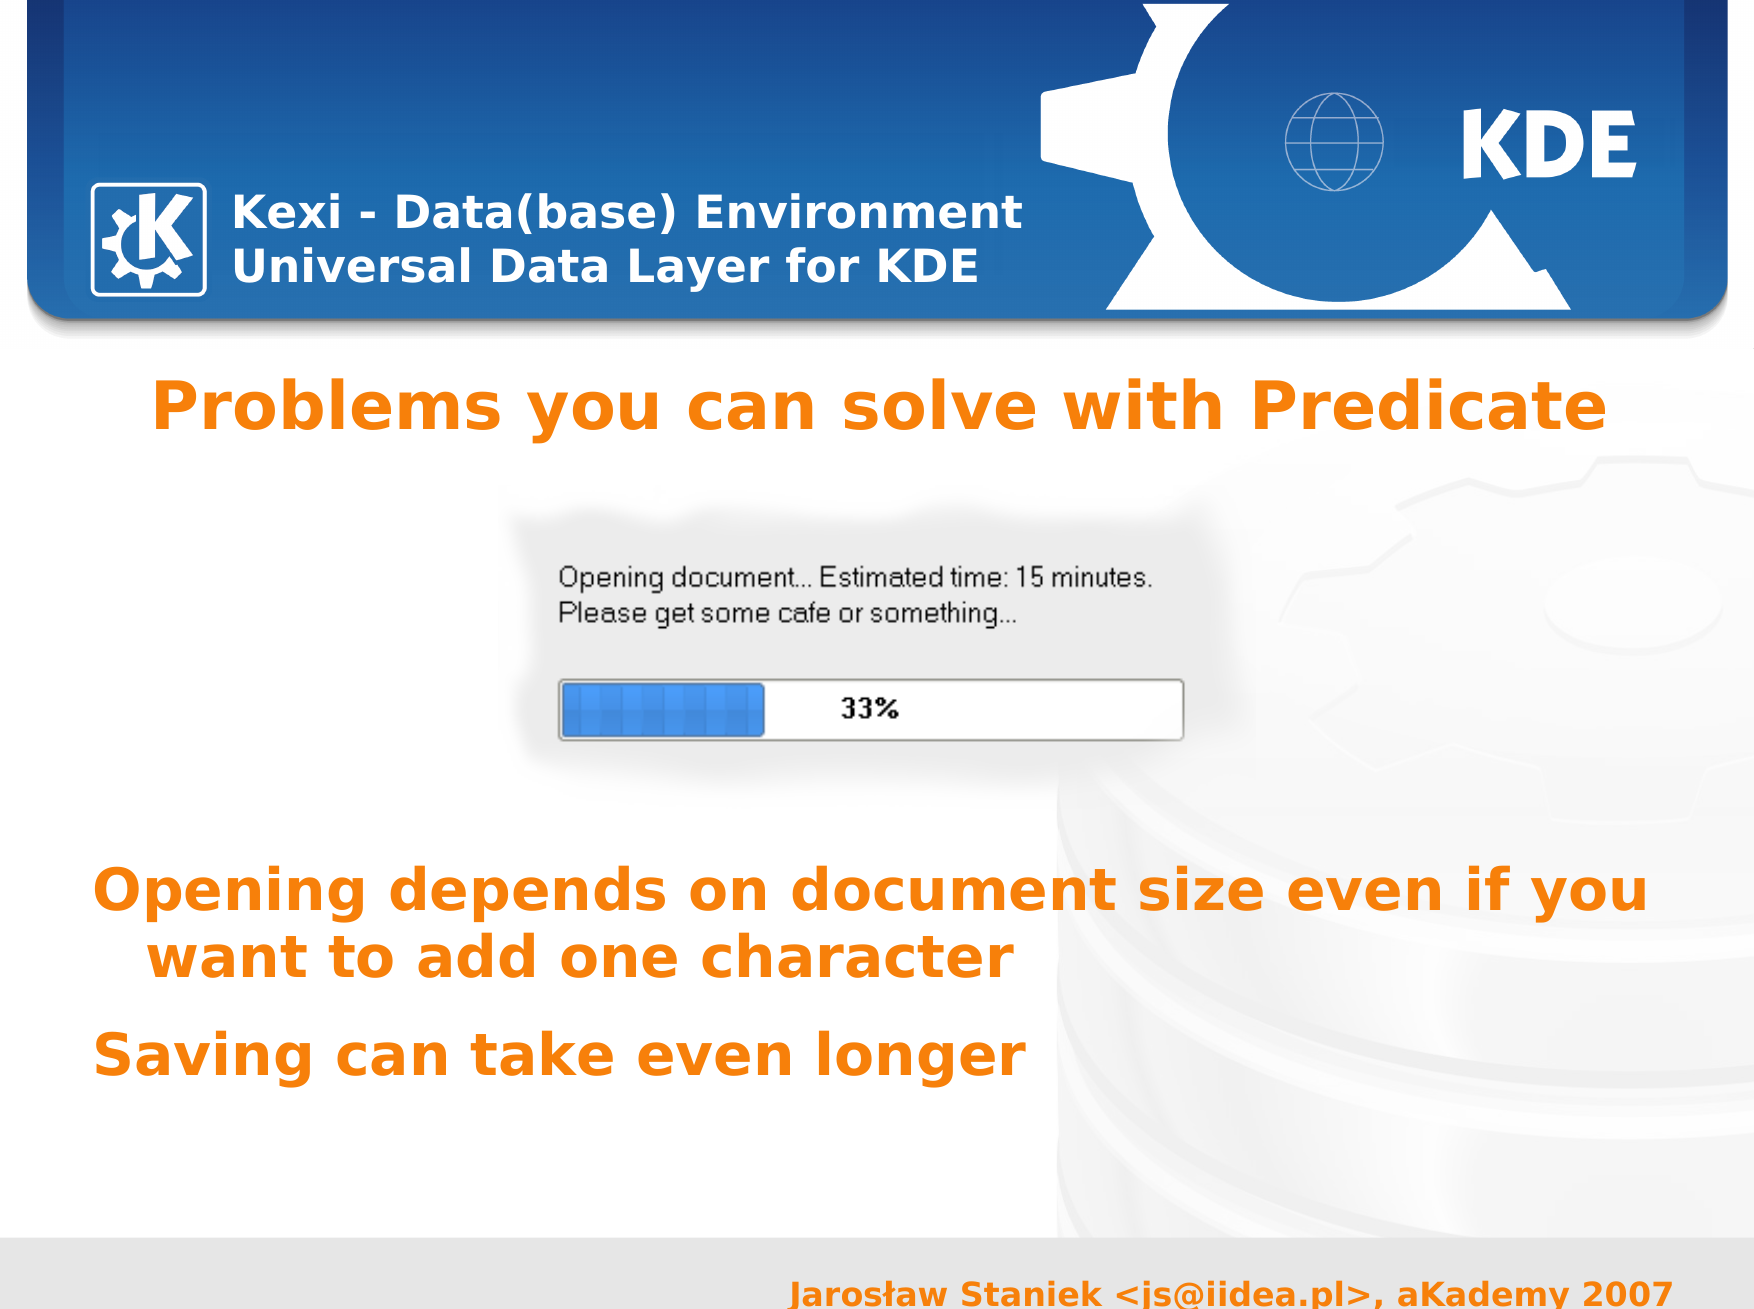

# Problems you can solve with Predicate
Opening depends on document size even if you want to add one character
Saving can take even longer